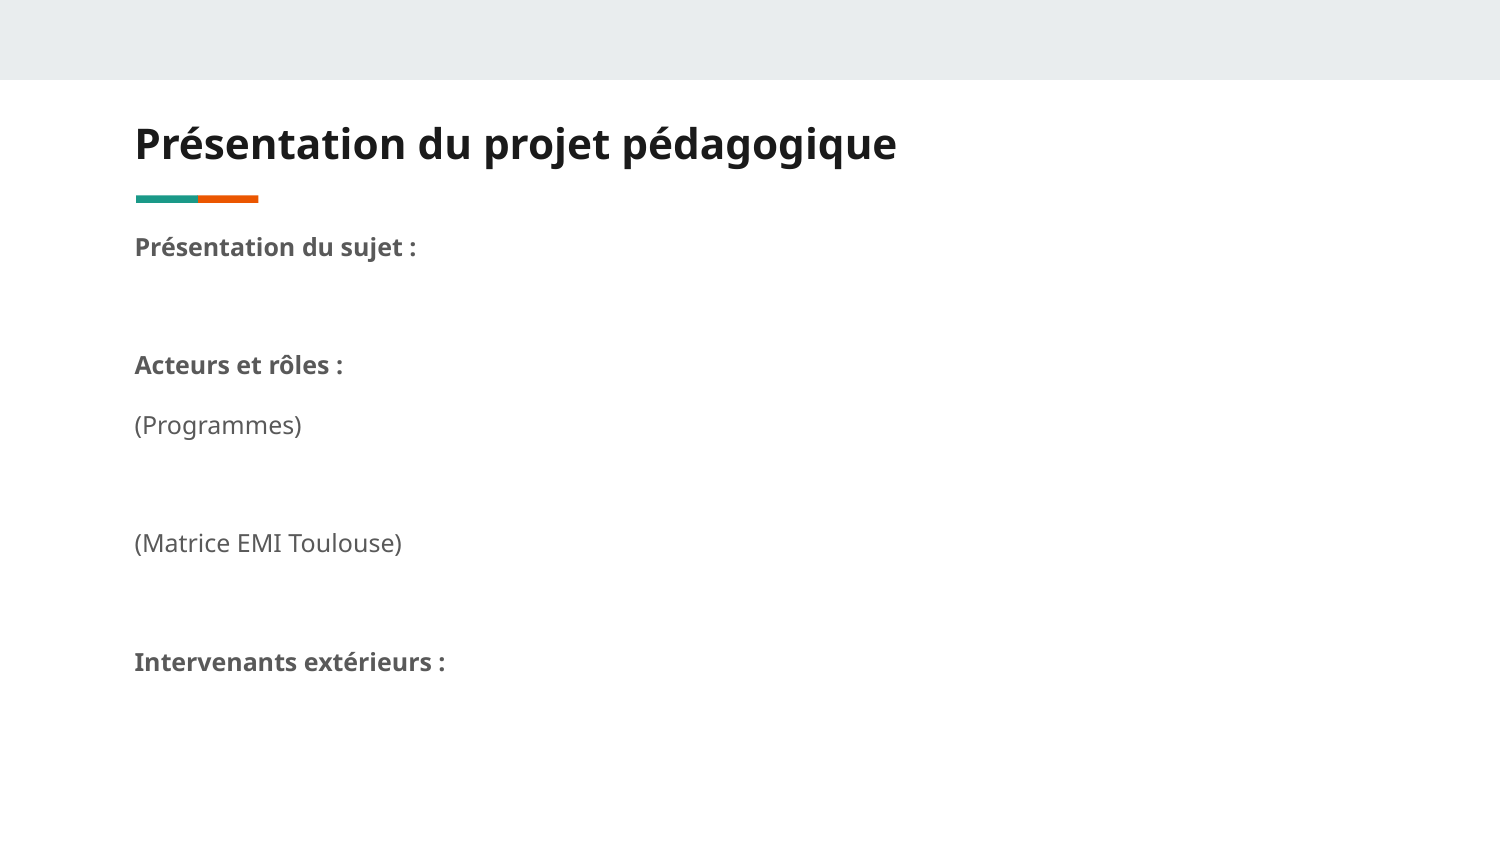

# Présentation du projet pédagogique
Présentation du sujet :
Acteurs et rôles :
(Programmes)
(Matrice EMI Toulouse)
Intervenants extérieurs :